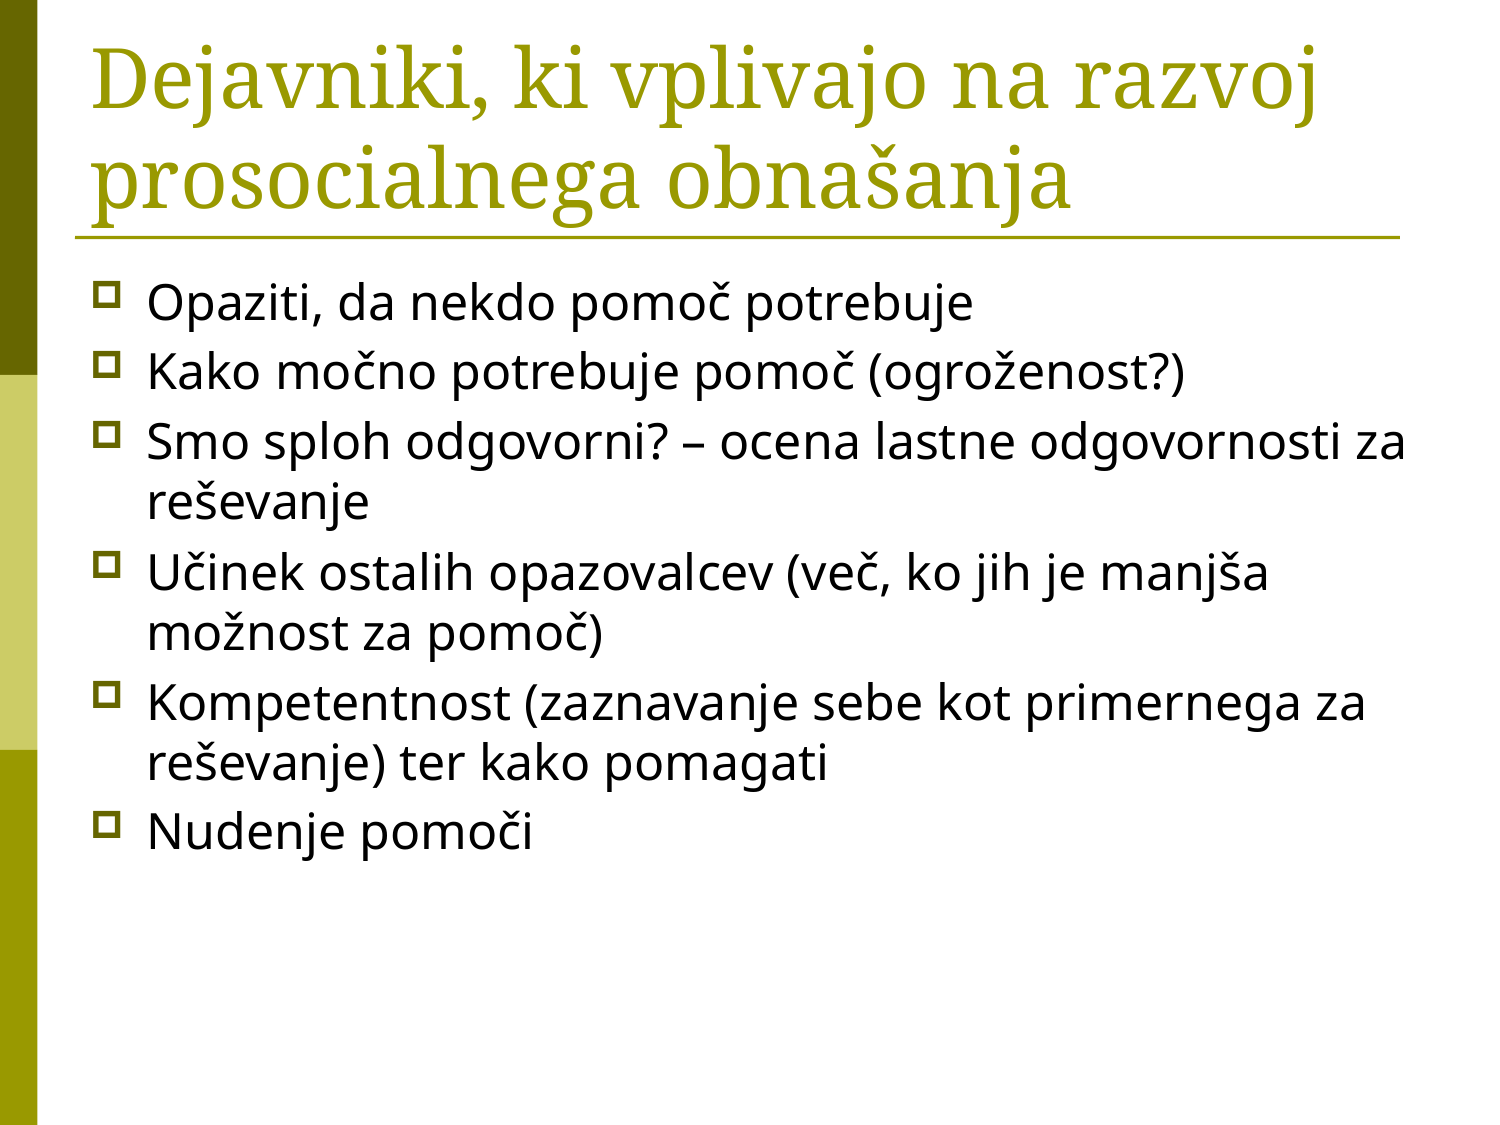

# Dejavniki, ki vplivajo na razvoj prosocialnega obnašanja
Opaziti, da nekdo pomoč potrebuje
Kako močno potrebuje pomoč (ogroženost?)
Smo sploh odgovorni? – ocena lastne odgovornosti za reševanje
Učinek ostalih opazovalcev (več, ko jih je manjša možnost za pomoč)
Kompetentnost (zaznavanje sebe kot primernega za reševanje) ter kako pomagati
Nudenje pomoči